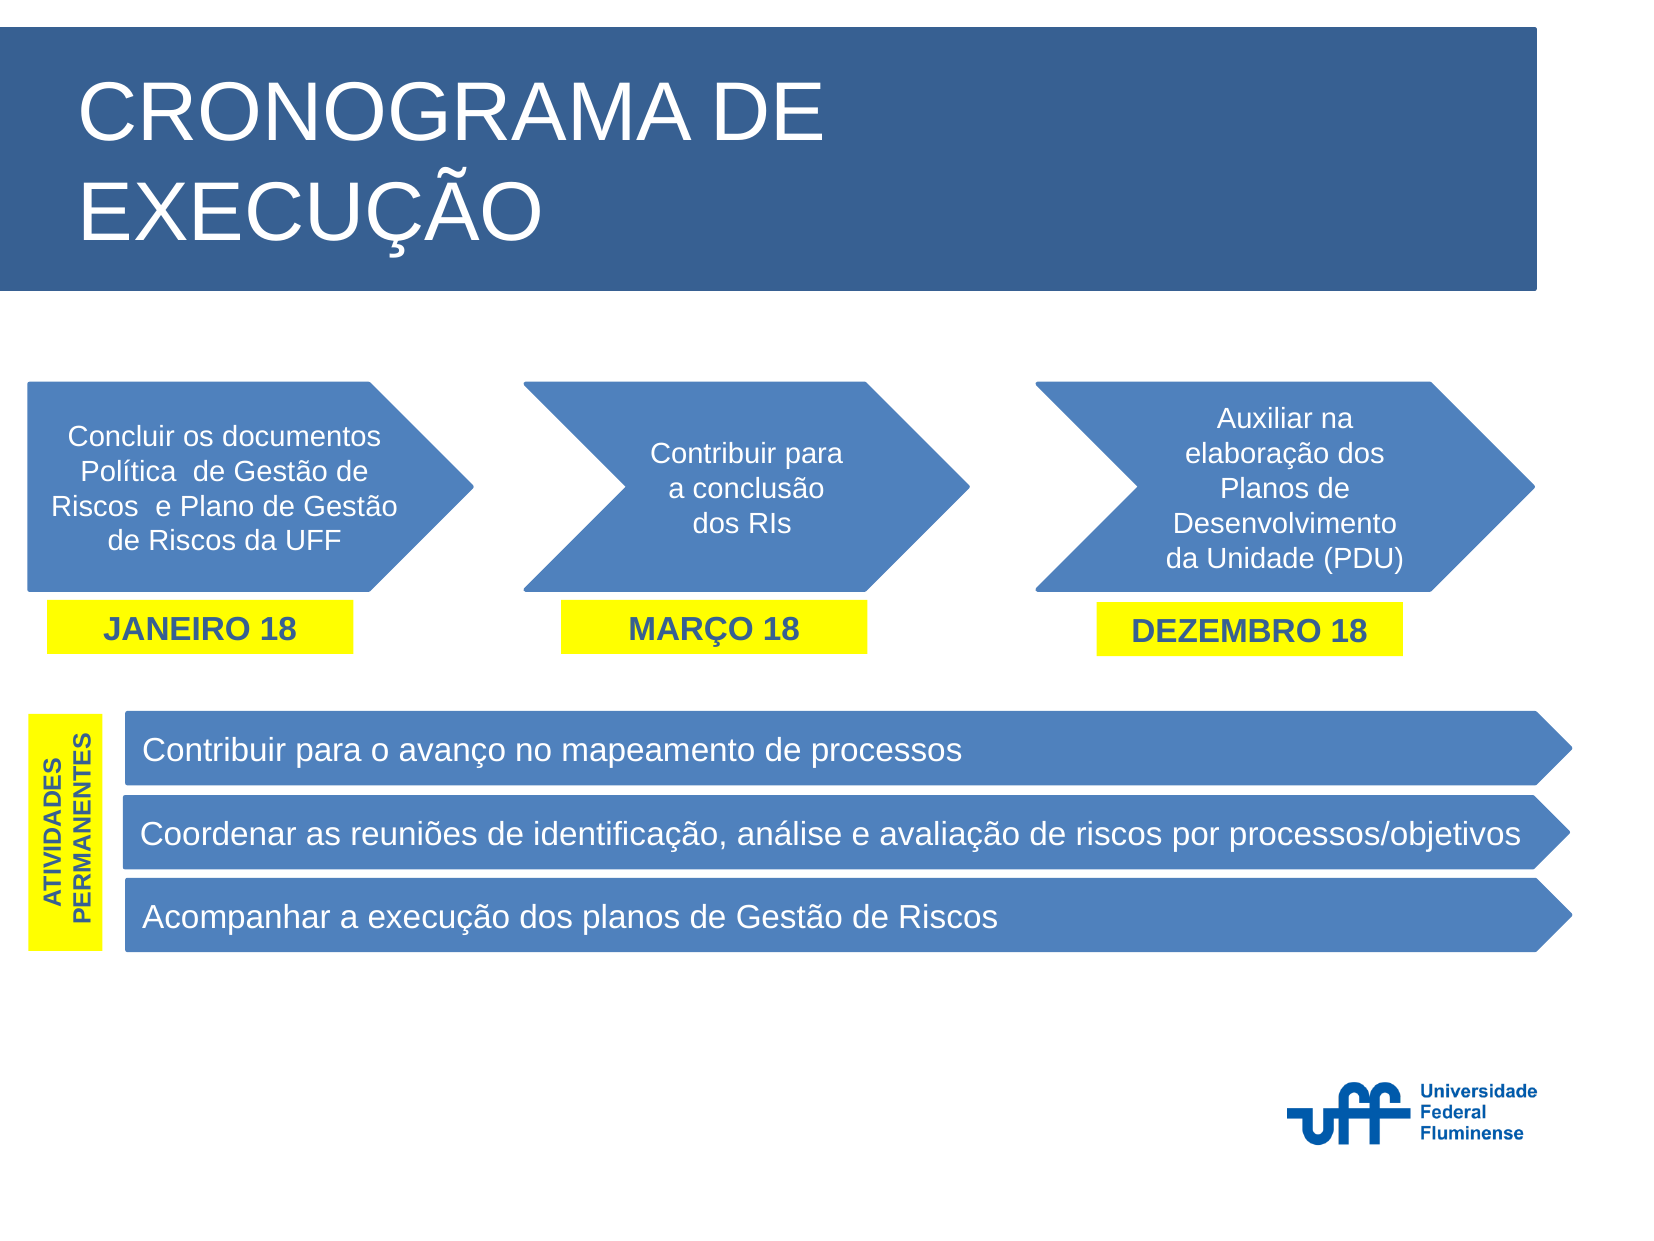

CRONOGRAMA DE EXECUÇÃO
PAPEL DA PLAD NA GR
ETAPAS DO PLANO
DE GESTÃO DE RISCOS
Contribuir para a conclusão dos RIs
Auxiliar na elaboração dos Planos de Desenvolvimento da Unidade (PDU)
Concluir os documentos Política de Gestão de Riscos e Plano de Gestão de Riscos da UFF
JANEIRO 18
MARÇO 18
DEZEMBRO 18
Contribuir para o avanço no mapeamento de processos
ATIVIDADES
 PERMANENTES
Coordenar as reuniões de identificação, análise e avaliação de riscos por processos/objetivos
Acompanhar a execução dos planos de Gestão de Riscos